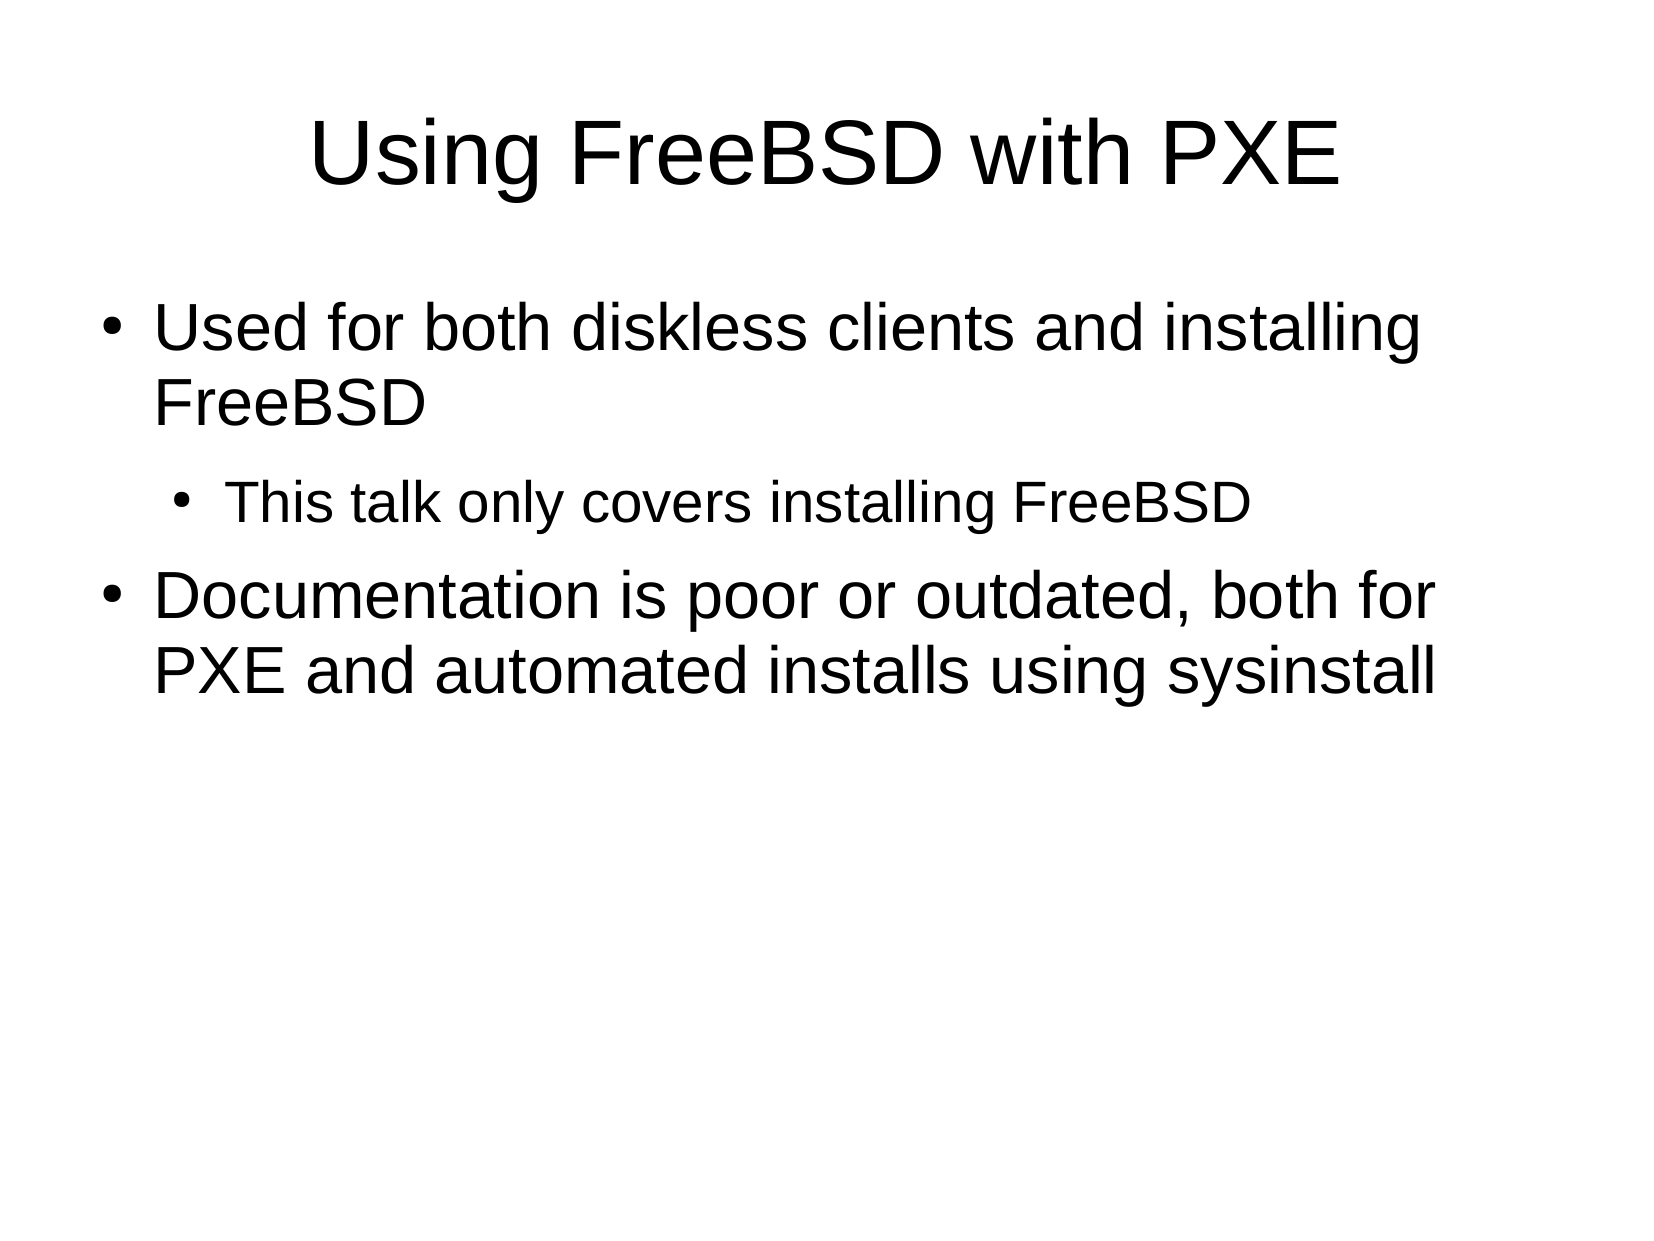

# Using FreeBSD with PXE
Used for both diskless clients and installing FreeBSD
This talk only covers installing FreeBSD
Documentation is poor or outdated, both for PXE and automated installs using sysinstall